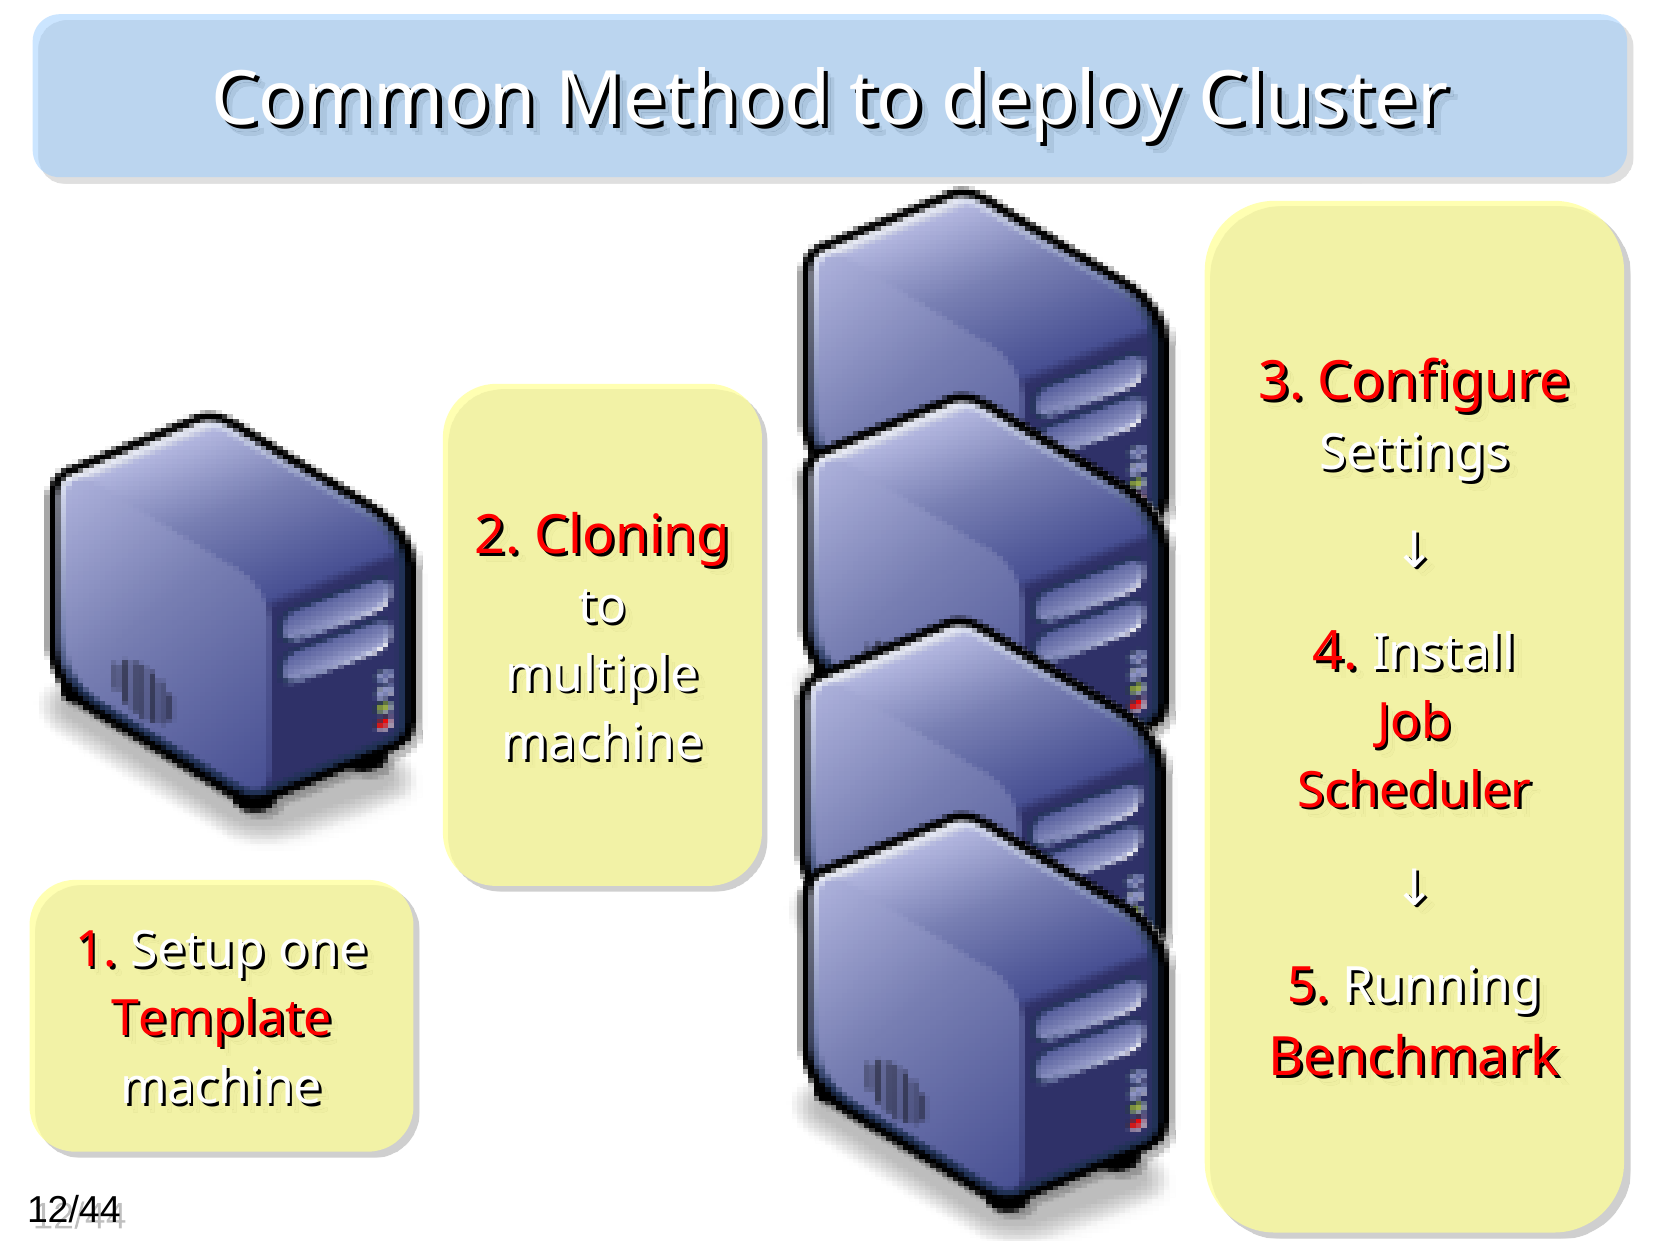

Common Method to deploy Cluster
3. Configure
Settings
↓
4. Install
Job
Scheduler
↓
5. Running
Benchmark
2. Cloning
to
multiple
machine
1. Setup one
Template
machine